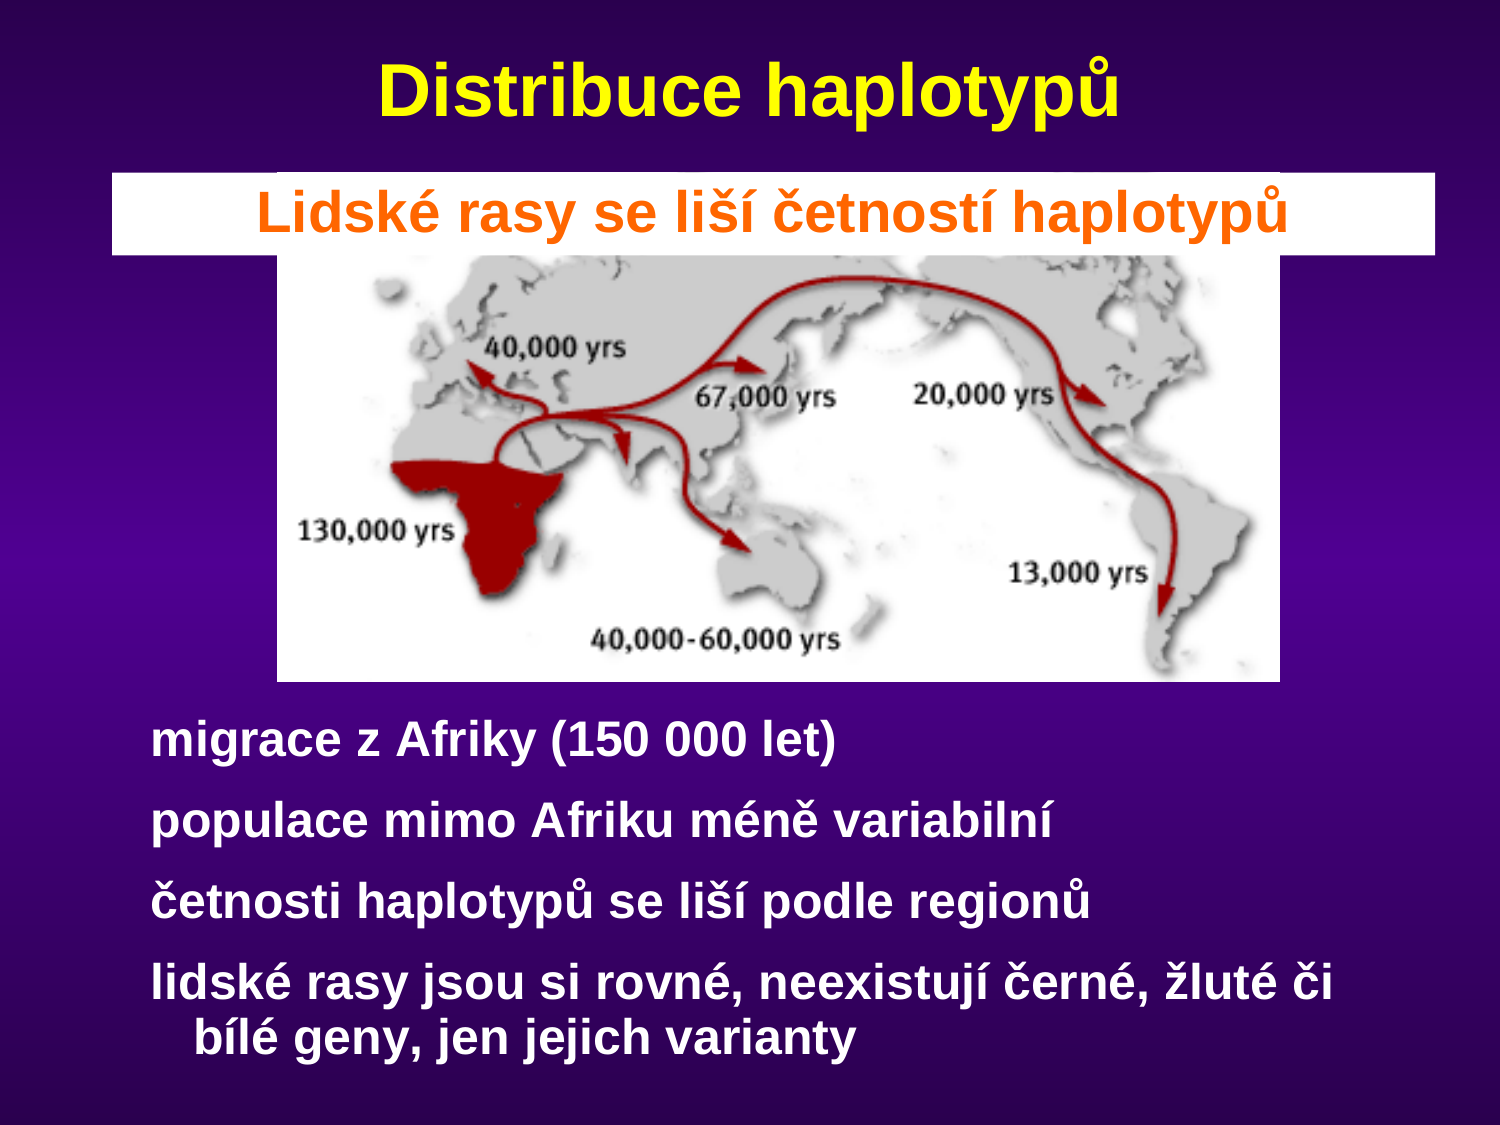

# Distribuce haplotypů
Lidské rasy se liší četností haplotypů
migrace z Afriky (150 000 let)
populace mimo Afriku méně variabilní
četnosti haplotypů se liší podle regionů
lidské rasy jsou si rovné, neexistují černé, žluté či bílé geny, jen jejich varianty